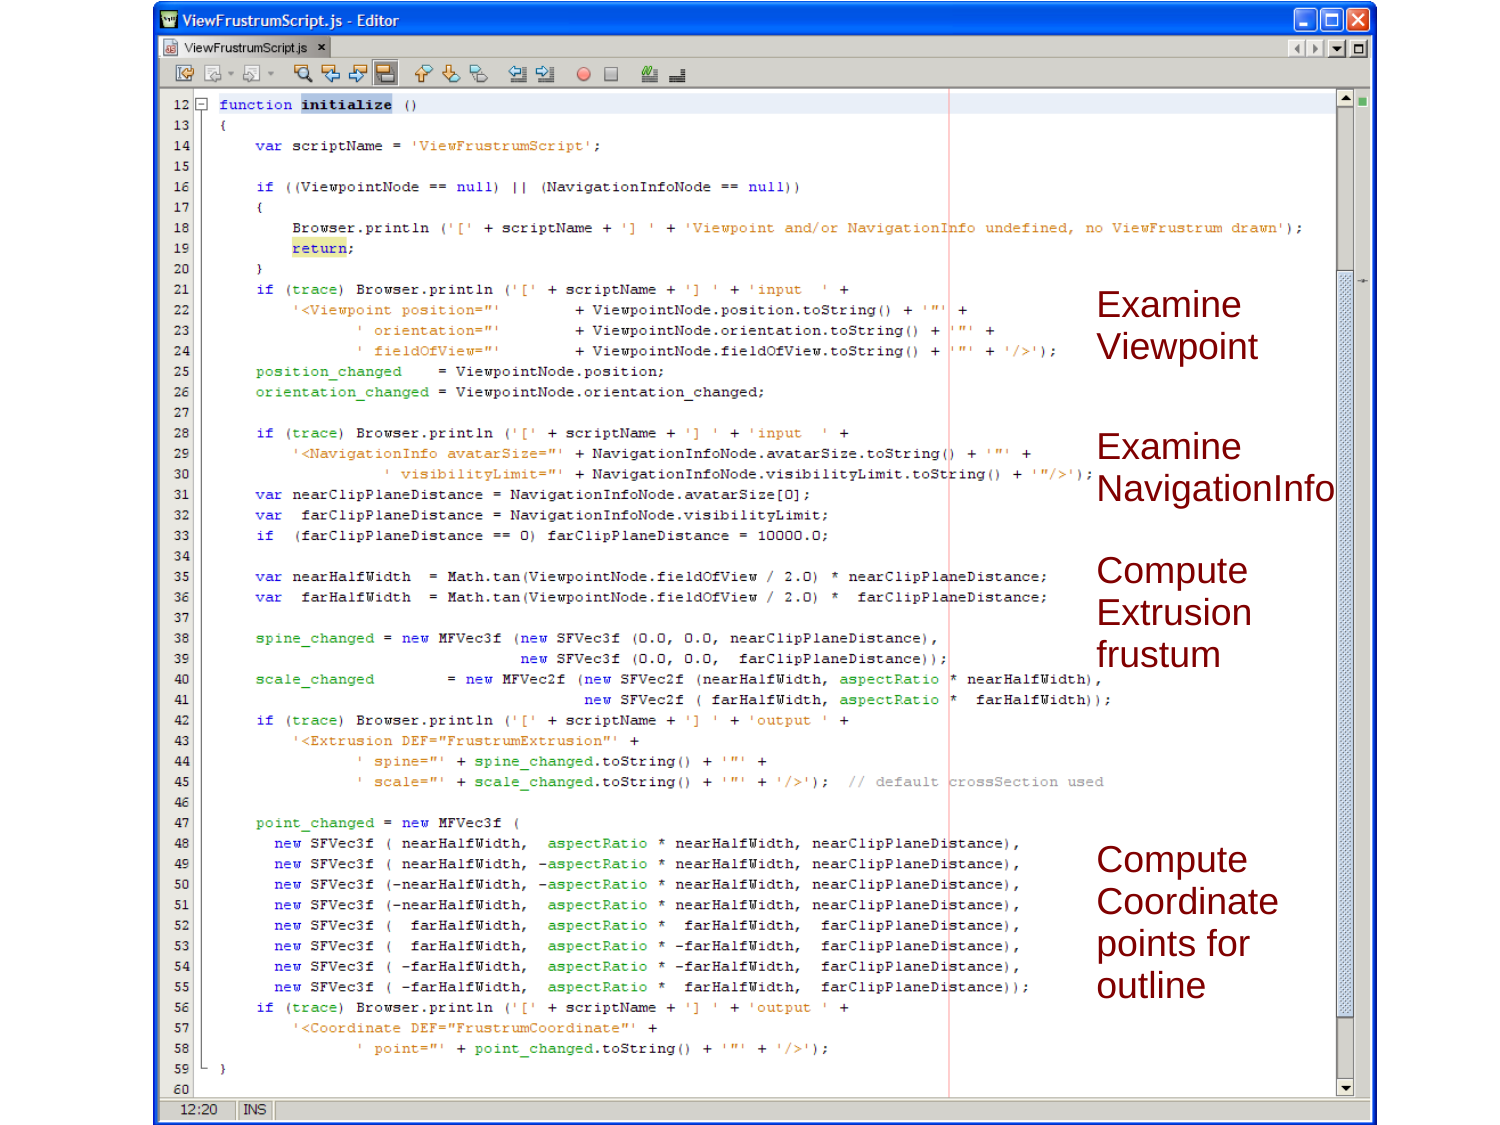

# ViewFrustrum script X3D-Edit
Examine
Viewpoint
Examine
NavigationInfo
Compute Extrusion
frustum
Compute Coordinate points for
outline